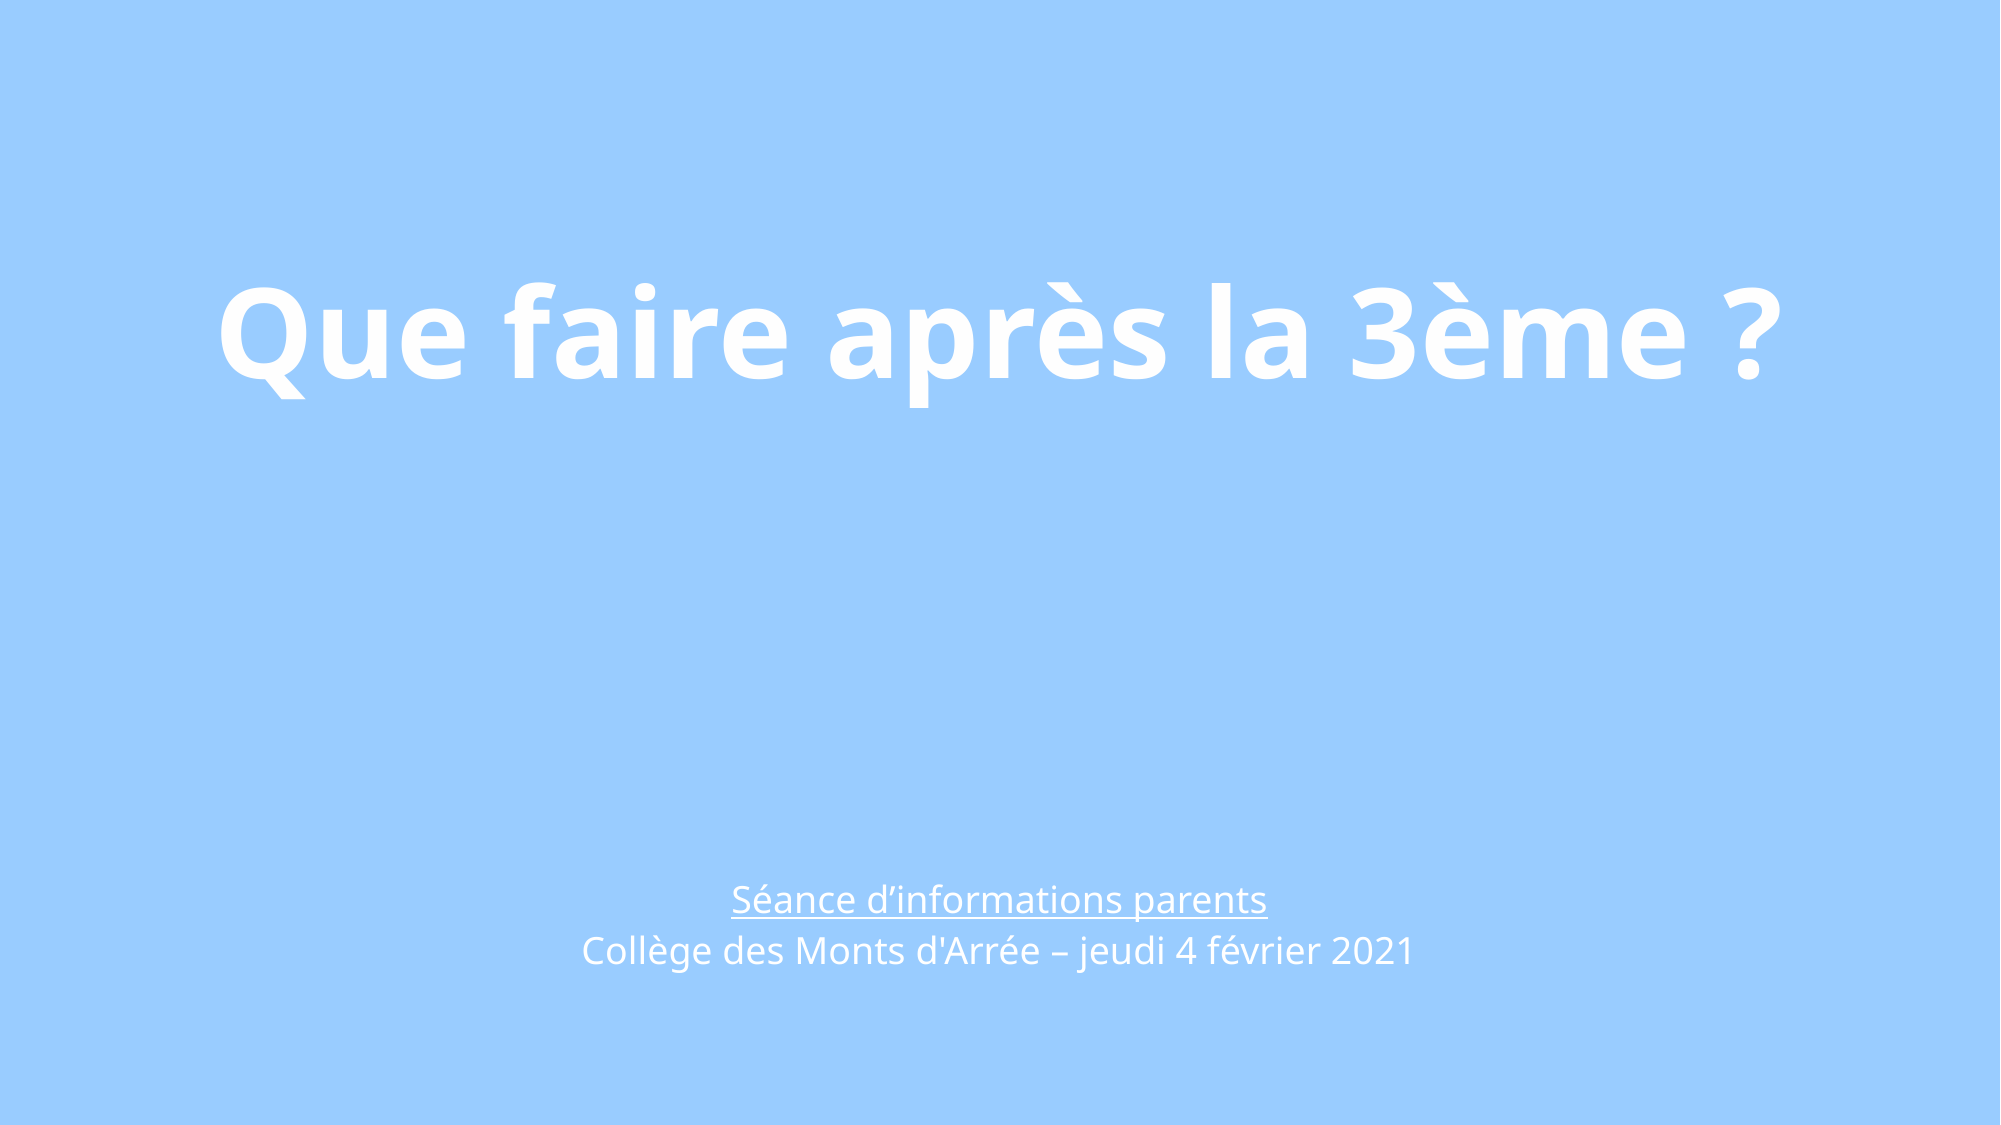

Que faire après la 3ème ?
Séance d’informations parents
Collège des Monts d'Arrée – jeudi 4 février 2021